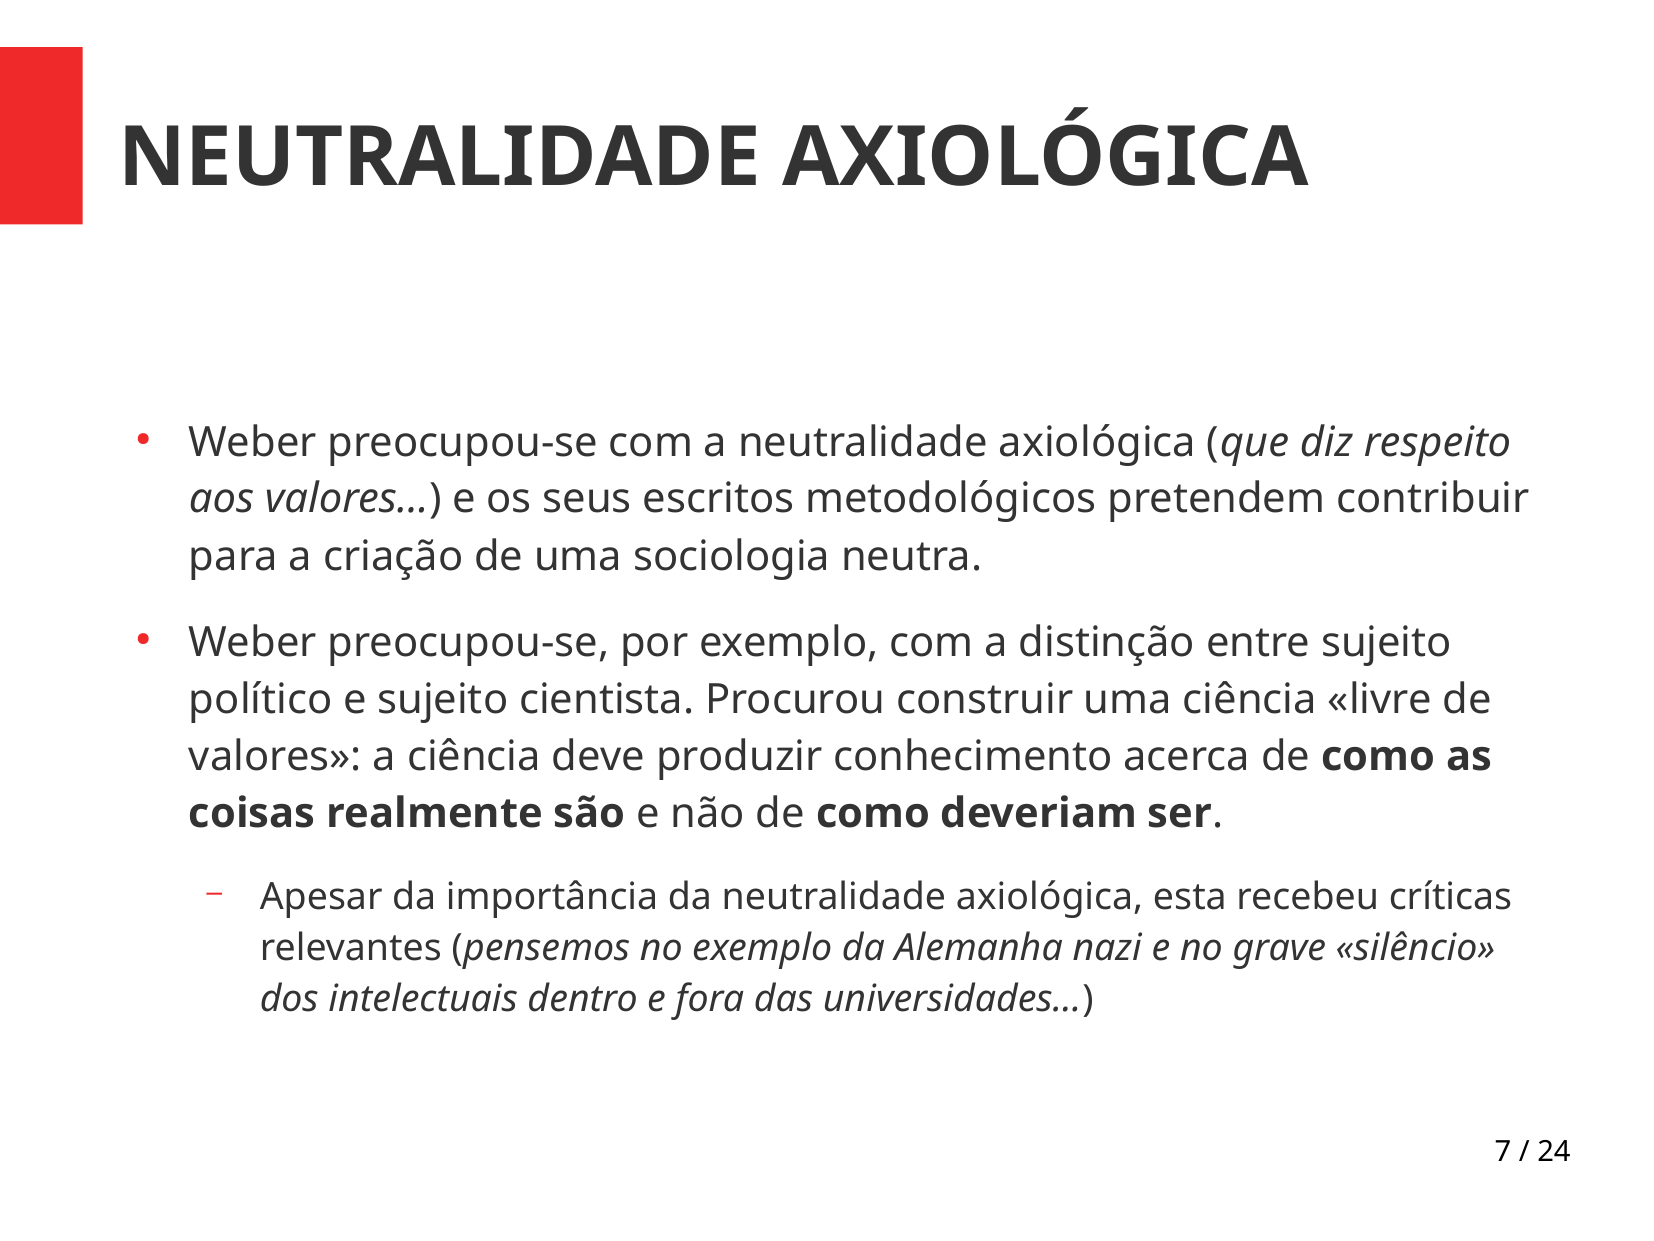

# NEUTRALIDADE AXIOLÓGICA
Weber preocupou-se com a neutralidade axiológica (que diz respeito aos valores...) e os seus escritos metodológicos pretendem contribuir para a criação de uma sociologia neutra.
Weber preocupou-se, por exemplo, com a distinção entre sujeito político e sujeito cientista. Procurou construir uma ciência «livre de valores»: a ciência deve produzir conhecimento acerca de como as coisas realmente são e não de como deveriam ser.
Apesar da importância da neutralidade axiológica, esta recebeu críticas relevantes (pensemos no exemplo da Alemanha nazi e no grave «silêncio» dos intelectuais dentro e fora das universidades…)
7